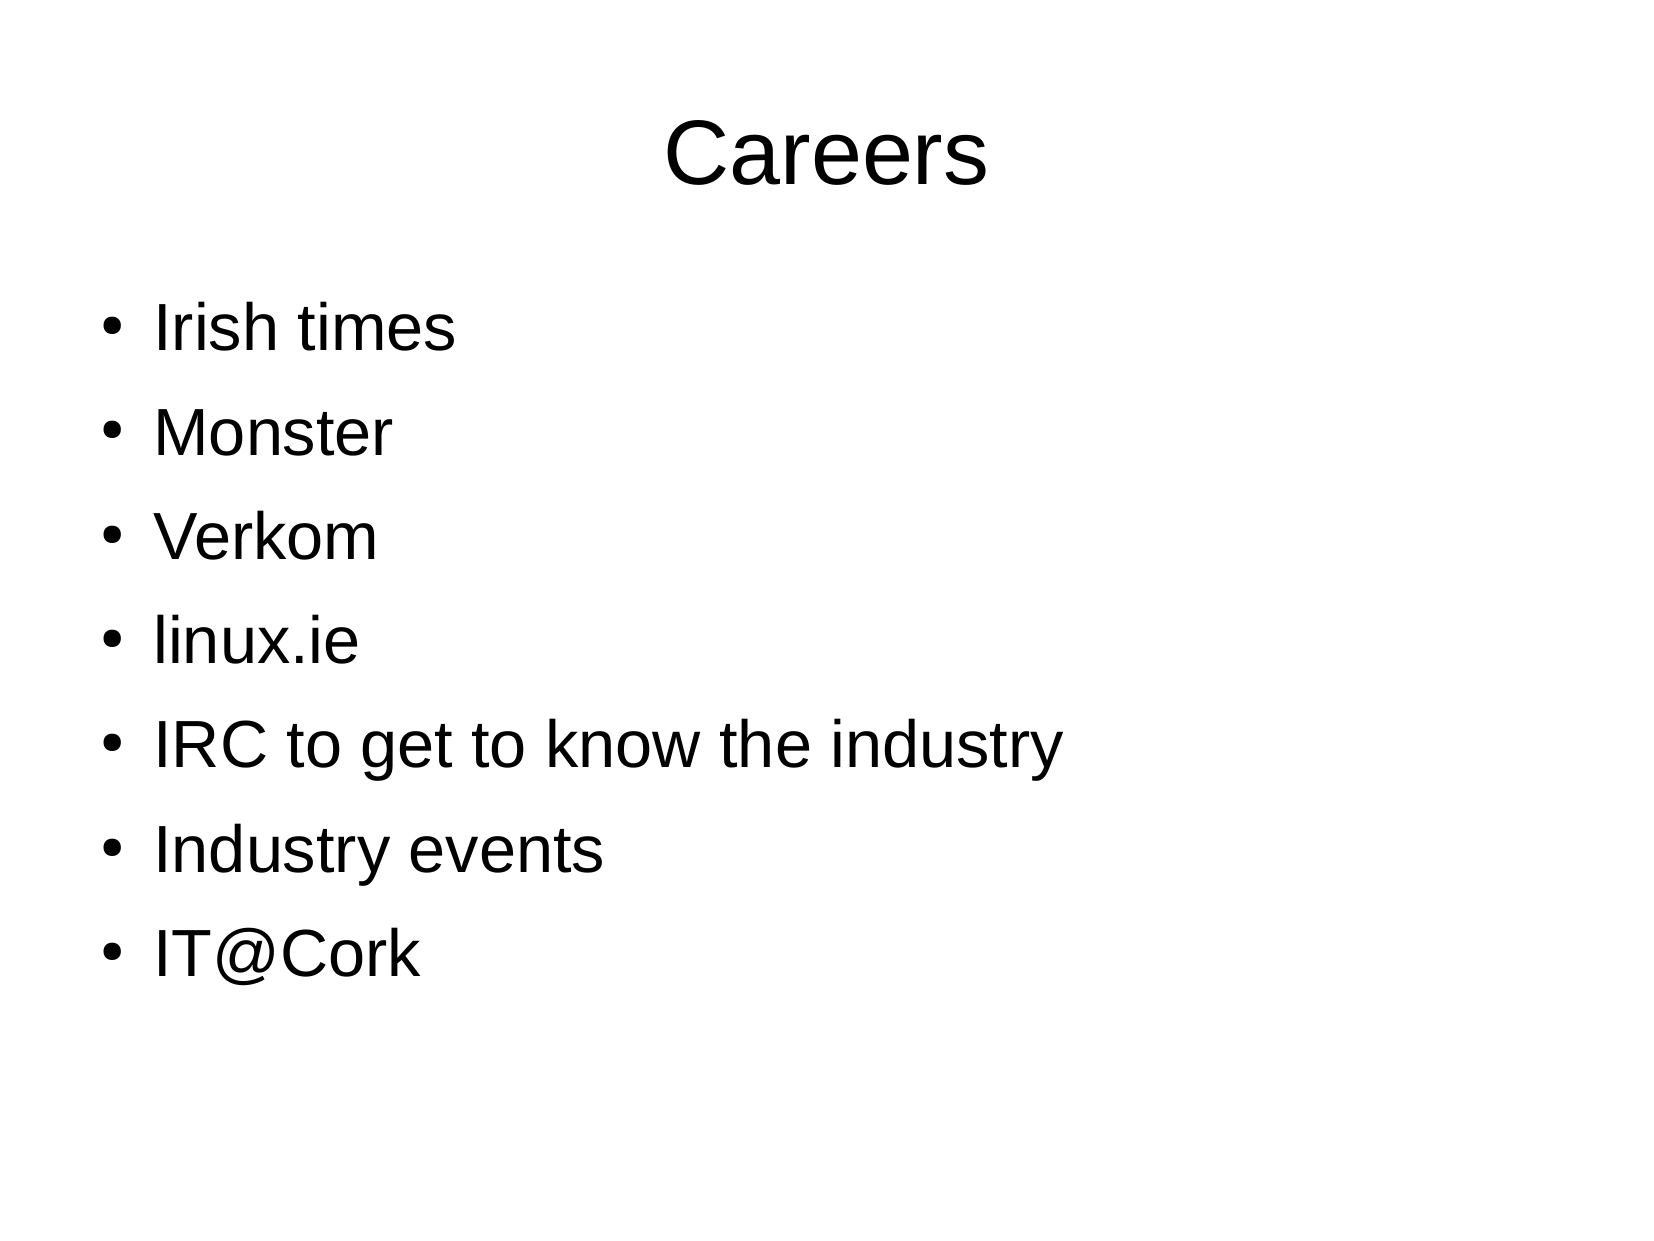

# Careers
Irish times
Monster
Verkom
linux.ie
IRC to get to know the industry
Industry events
IT@Cork